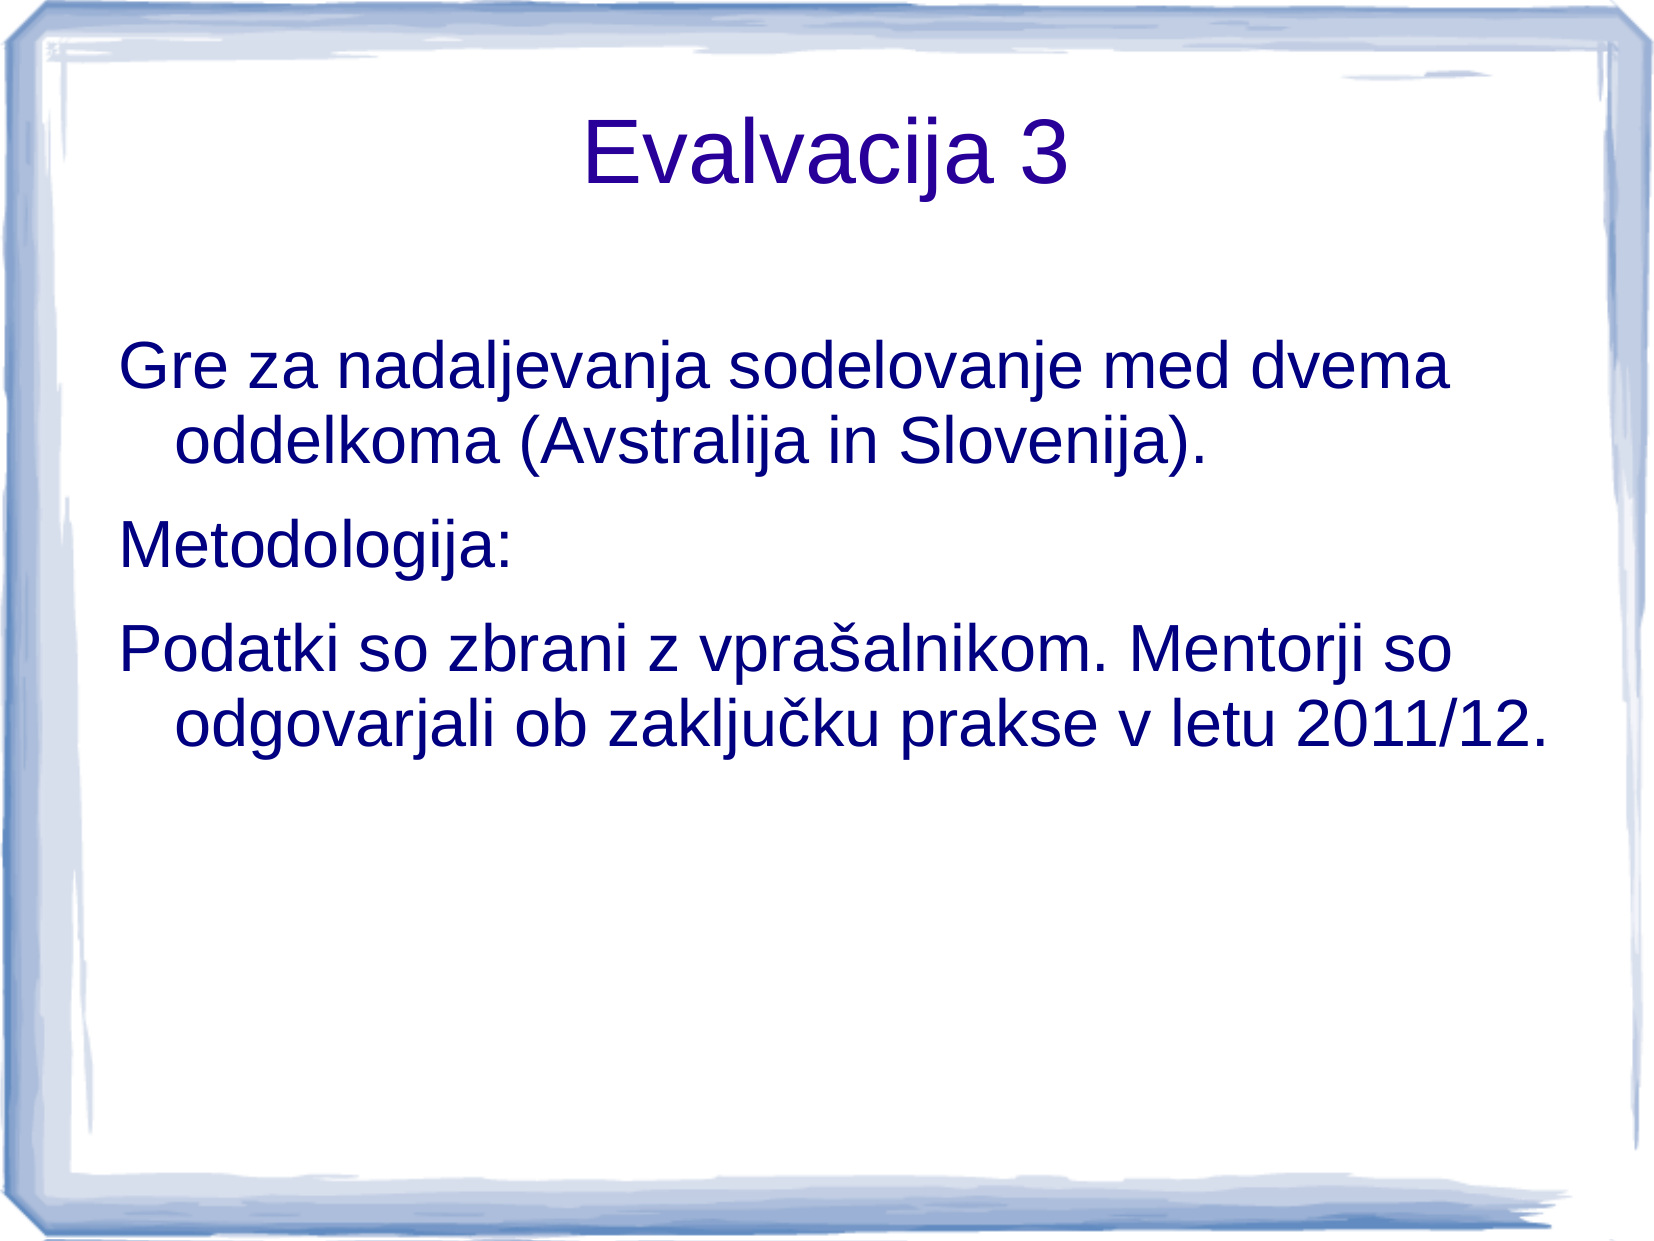

# Evalvacija 3
Gre za nadaljevanja sodelovanje med dvema oddelkoma (Avstralija in Slovenija).
Metodologija:
Podatki so zbrani z vprašalnikom. Mentorji so odgovarjali ob zaključku prakse v letu 2011/12.